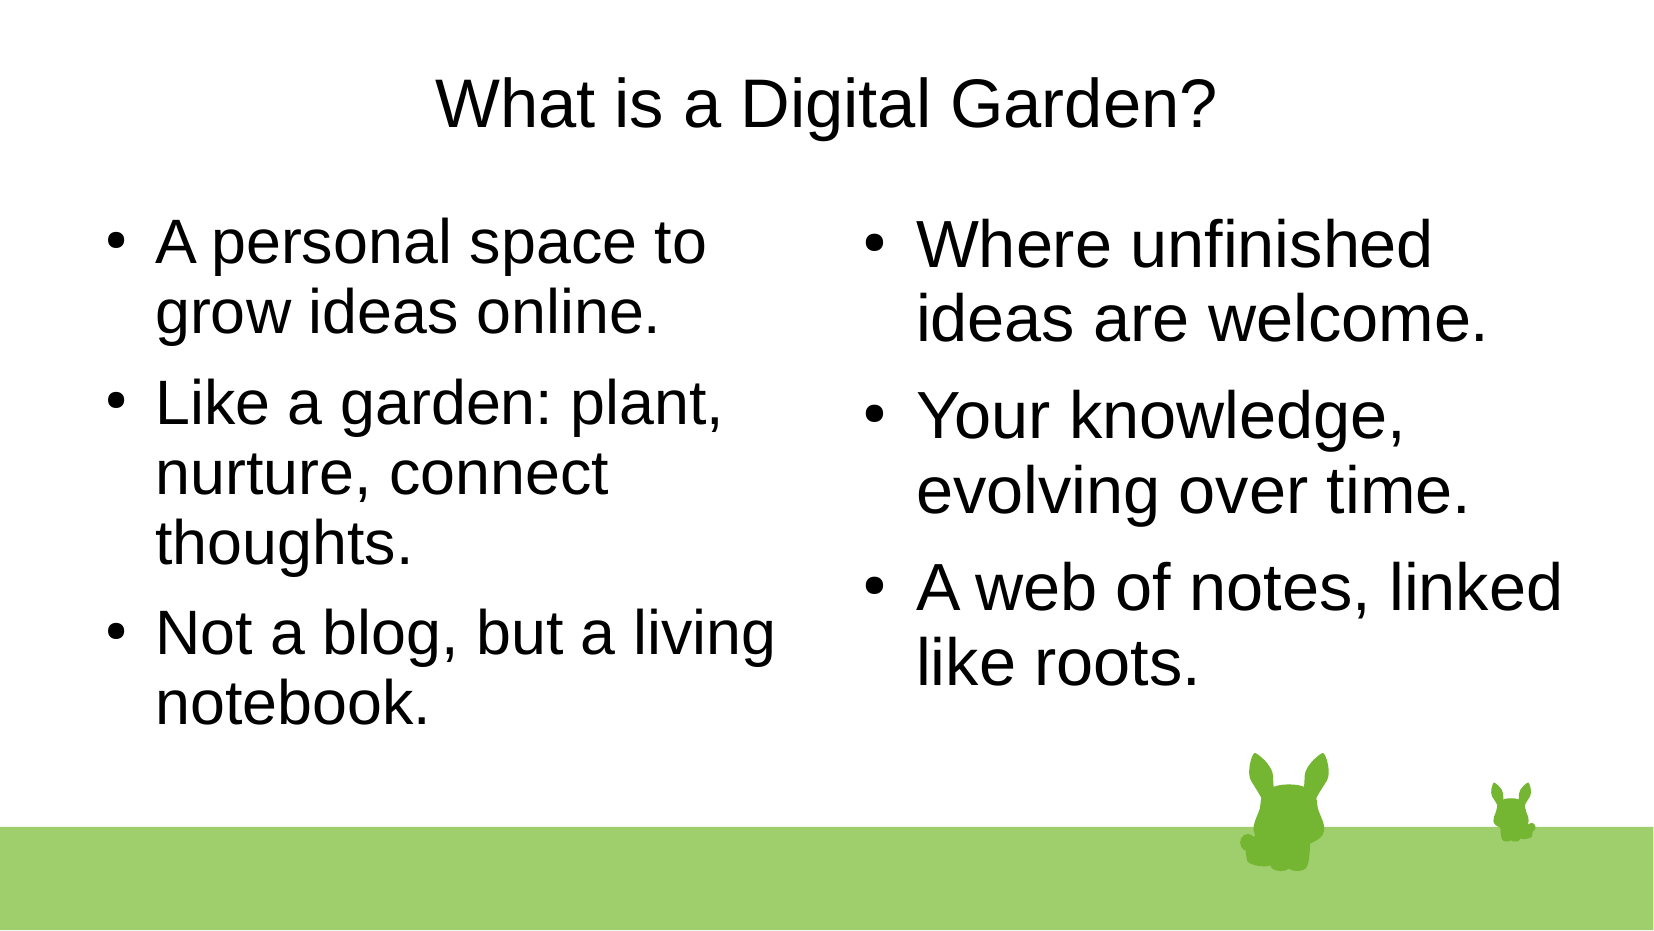

# What is a Digital Garden?
A personal space to grow ideas online.
Like a garden: plant, nurture, connect thoughts.
Not a blog, but a living notebook.
Where unfinished ideas are welcome.
Your knowledge, evolving over time.
A web of notes, linked like roots.